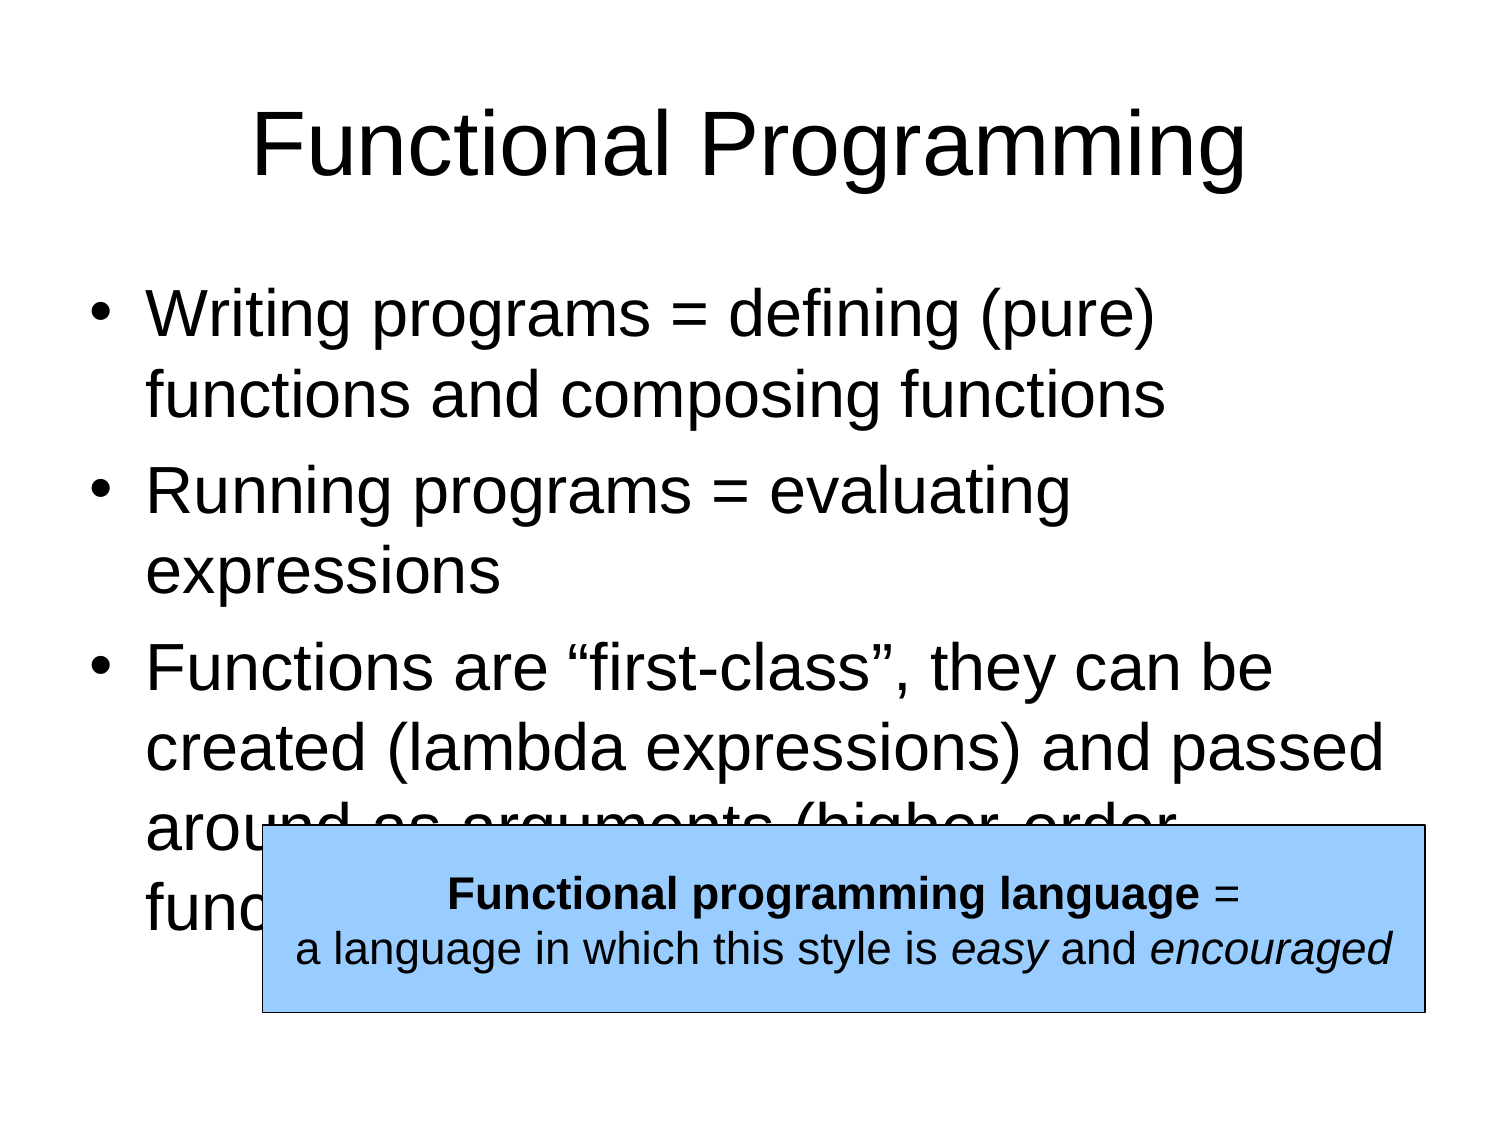

# Functional Programming
Writing programs = defining (pure) functions and composing functions
Running programs = evaluating expressions
Functions are “first-class”, they can be created (lambda expressions) and passed around as arguments (higher-order functions)
Functional programming language =
a language in which this style is easy and encouraged